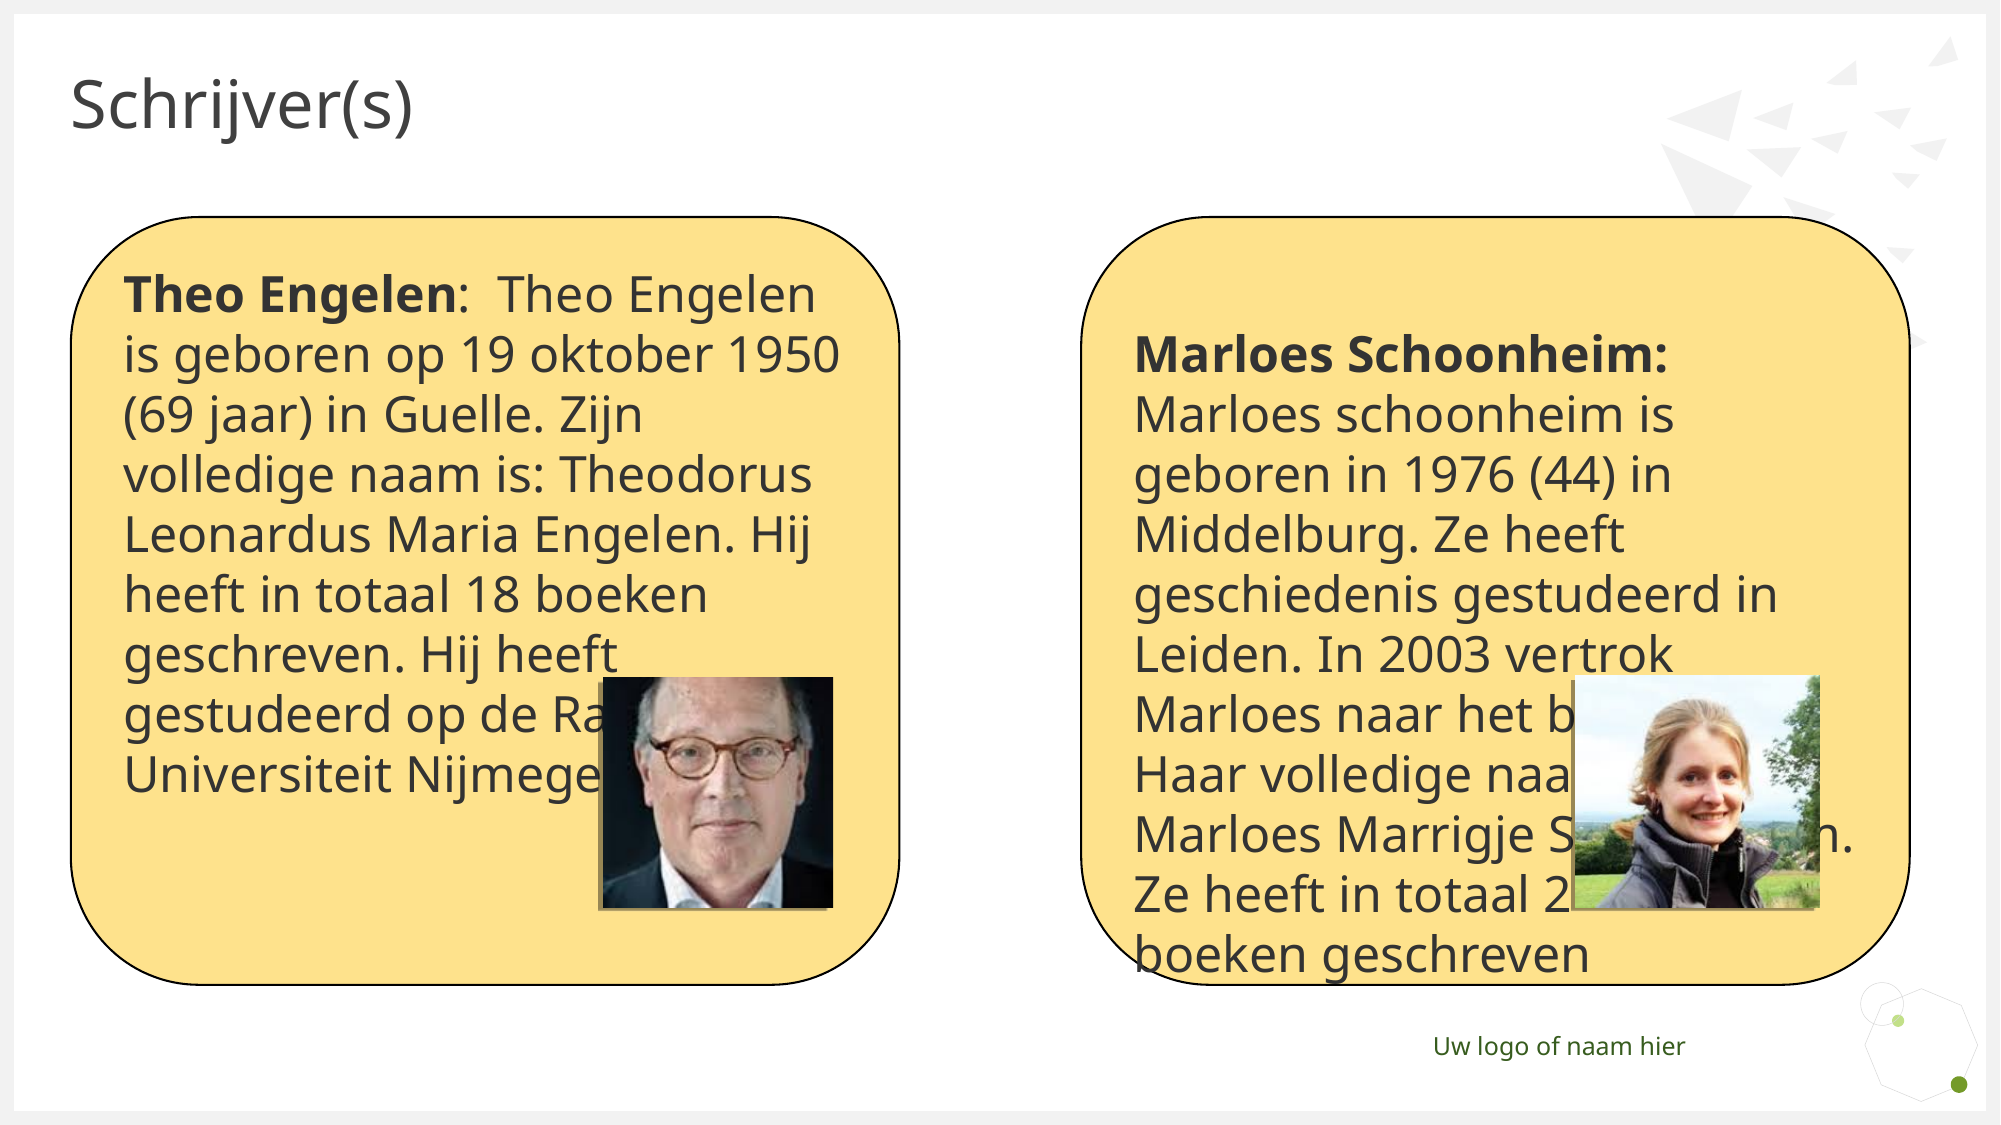

# Schrijver(s)
Theo Engelen: Theo Engelen is geboren op 19 oktober 1950 (69 jaar) in Guelle. Zijn volledige naam is: Theodorus Leonardus Maria Engelen. Hij heeft in totaal 18 boeken geschreven. Hij heeft gestudeerd op de Radboud Universiteit Nijmegen.
Marloes Schoonheim: Marloes schoonheim is geboren in 1976 (44) in Middelburg. Ze heeft geschiedenis gestudeerd in Leiden. In 2003 vertrok Marloes naar het buitenland. Haar volledige naam is: Marloes Marrigje Schoonheim. Ze heeft in totaal 2
boeken geschreven